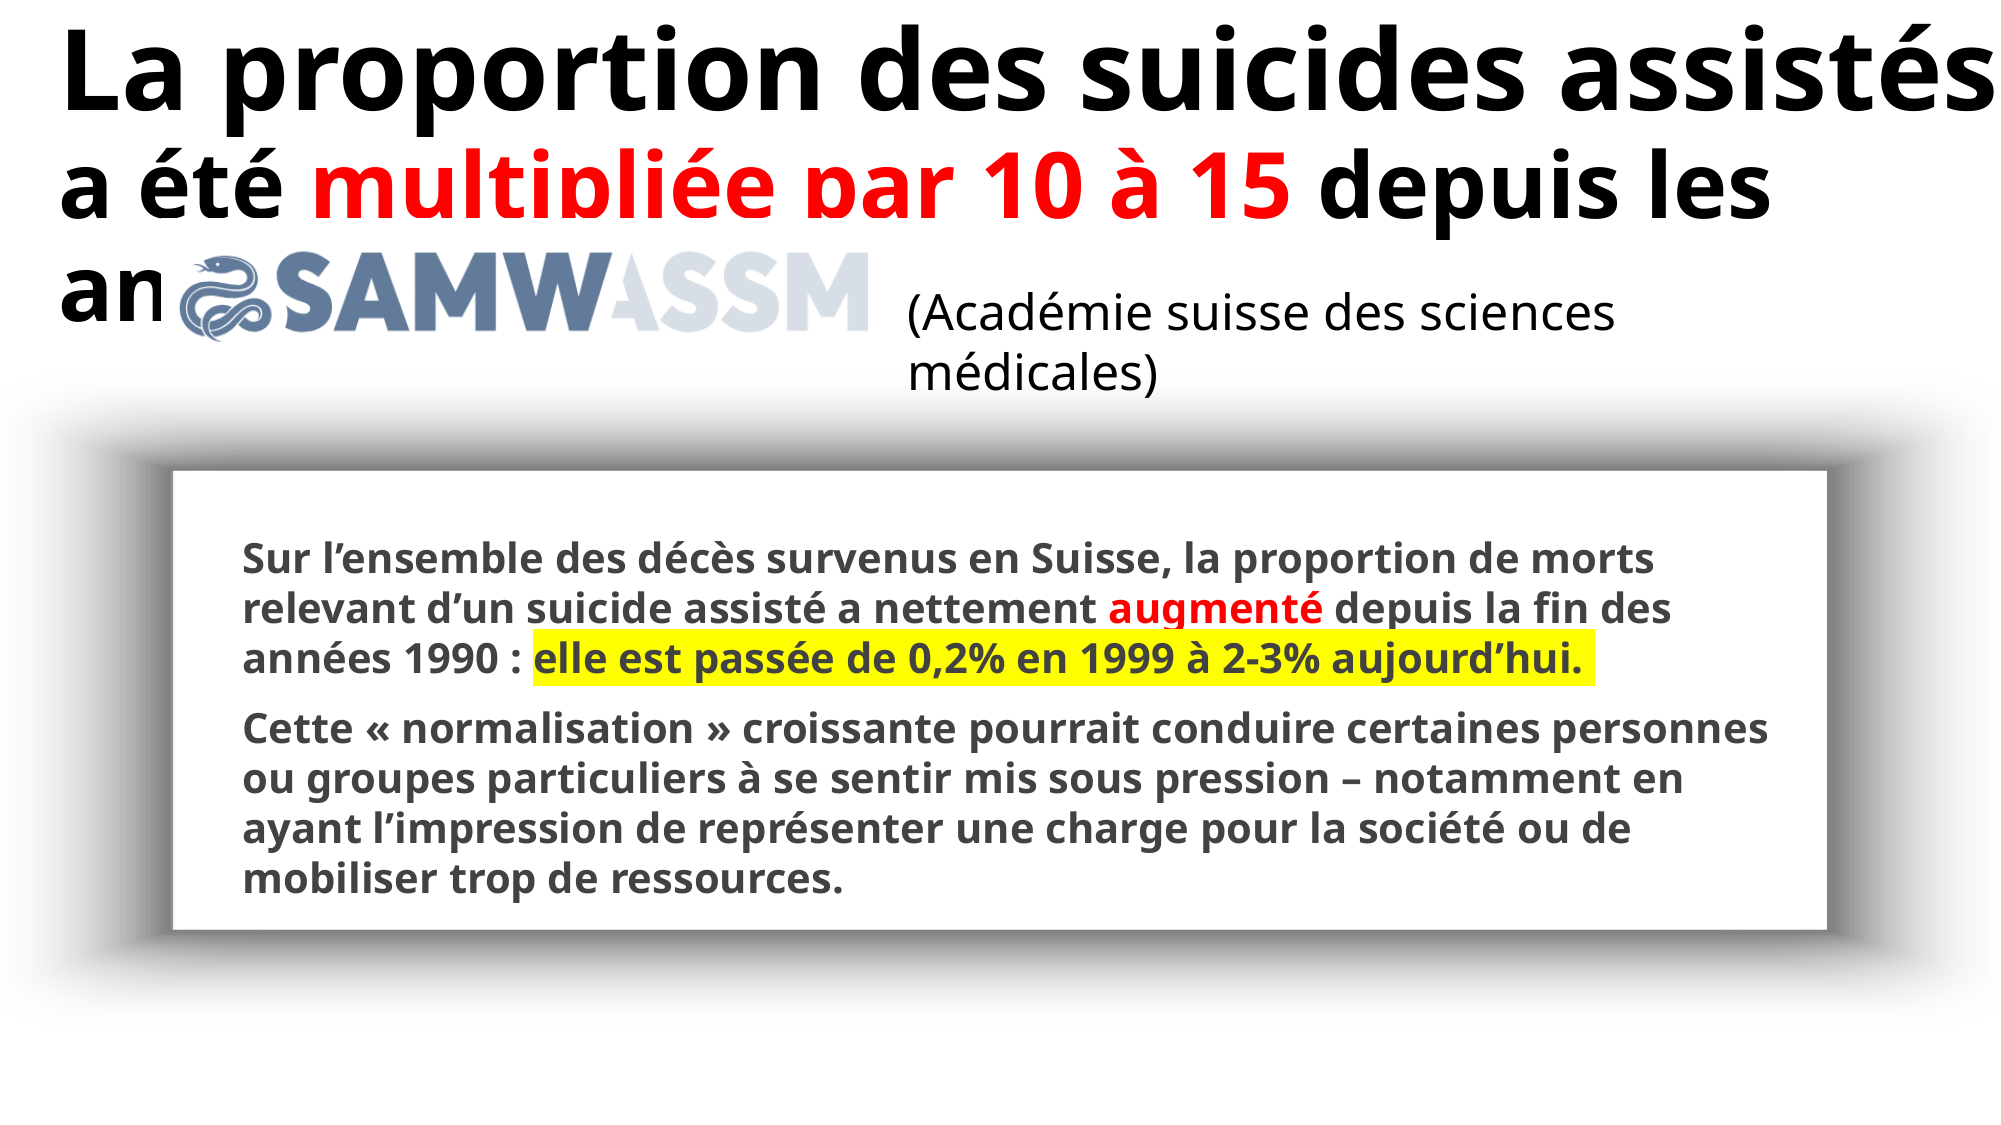

La proportion des suicides assistés
a été multipliée par 10 à 15 depuis les années 1990
(Académie suisse des sciences médicales)
Sur l’ensemble des décès survenus en Suisse, la proportion de morts relevant d’un suicide assisté a nettement augmenté depuis la fin des années 1990 : elle est passée de 0,2% en 1999 à 2-3% aujourd’hui.
Cette « normalisation » croissante pourrait conduire certaines personnes ou groupes particuliers à se sentir mis sous pression – notamment en ayant l’impression de représenter une charge pour la société ou de mobiliser trop de ressources.